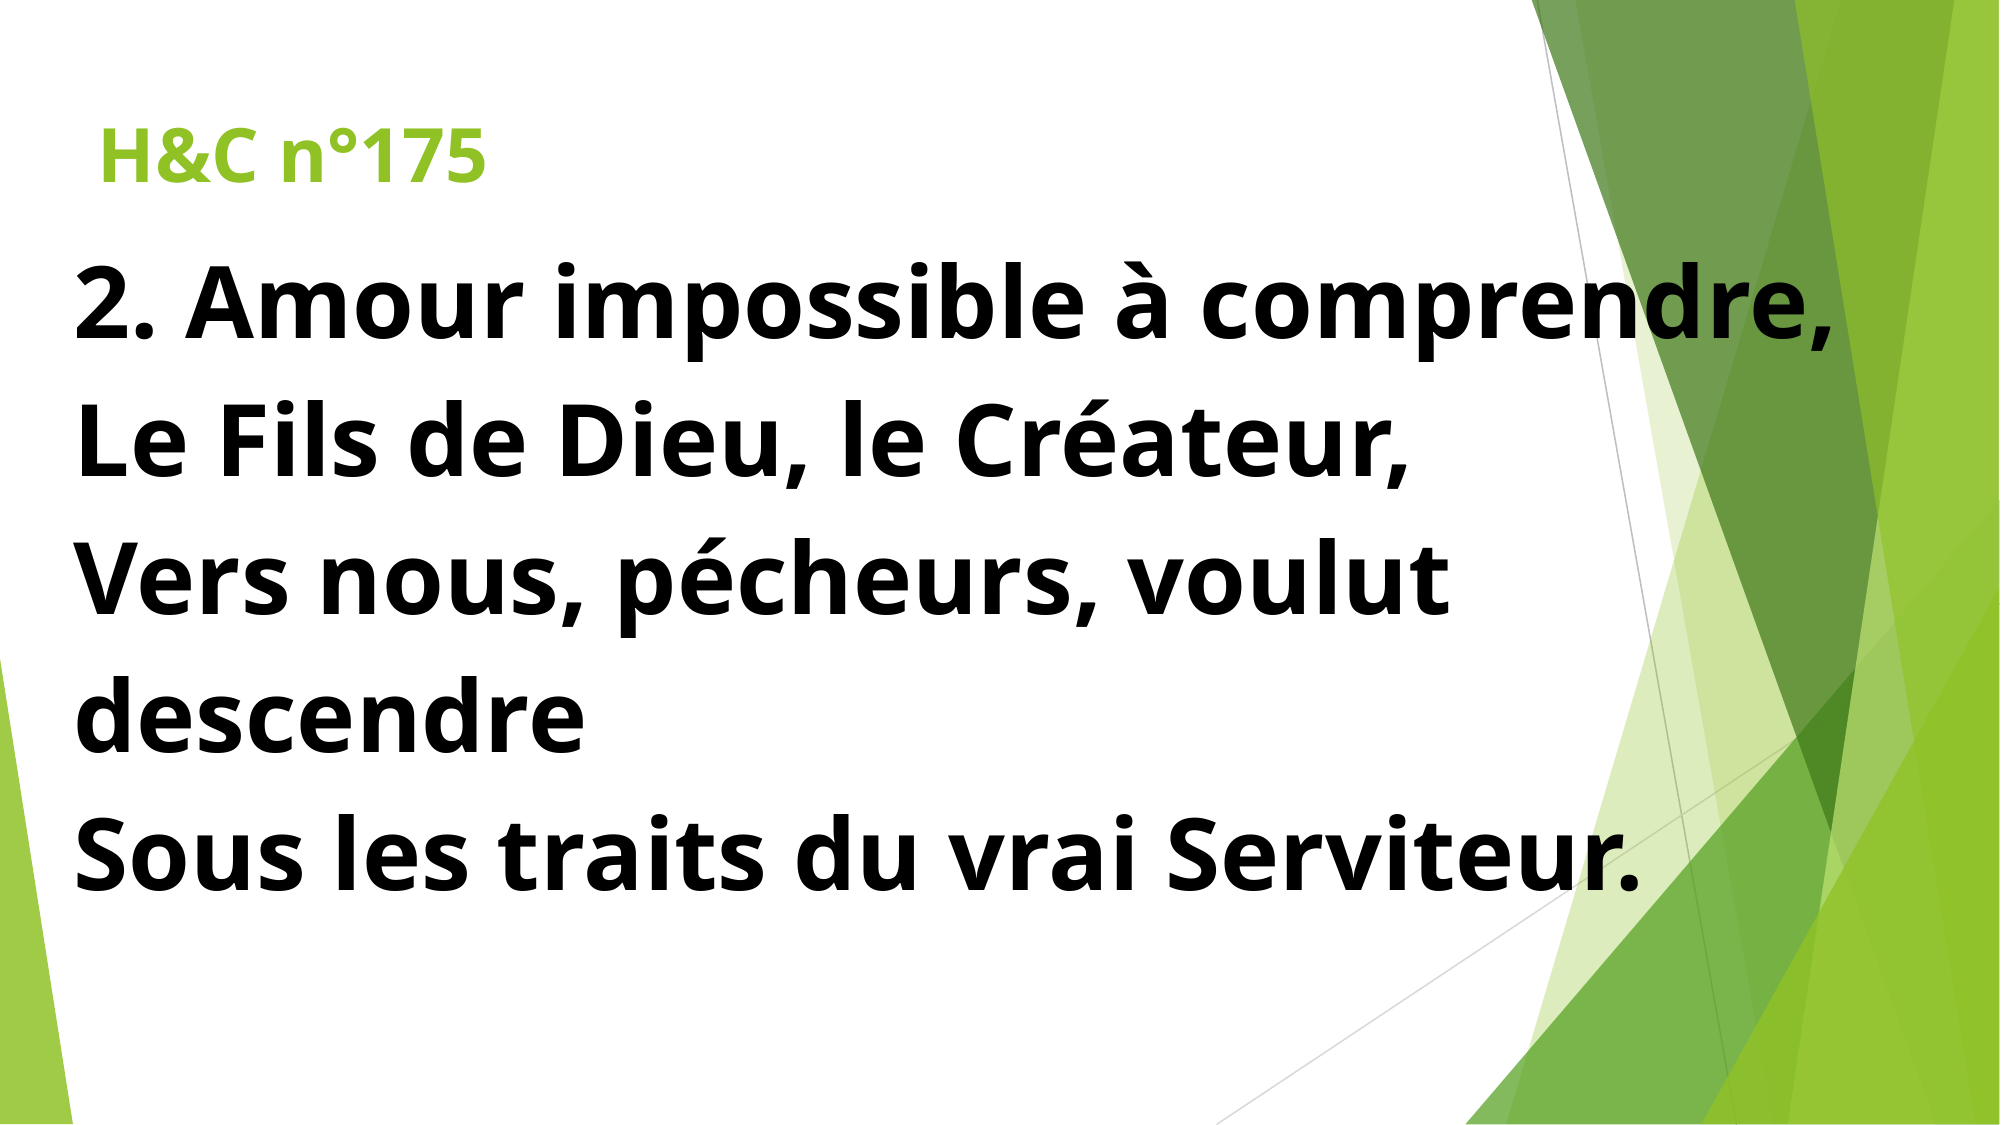

H&C n°175
2. Amour impossible à comprendre,
Le Fils de Dieu, le Créateur,
Vers nous, pécheurs, voulut descendre
Sous les traits du vrai Serviteur.